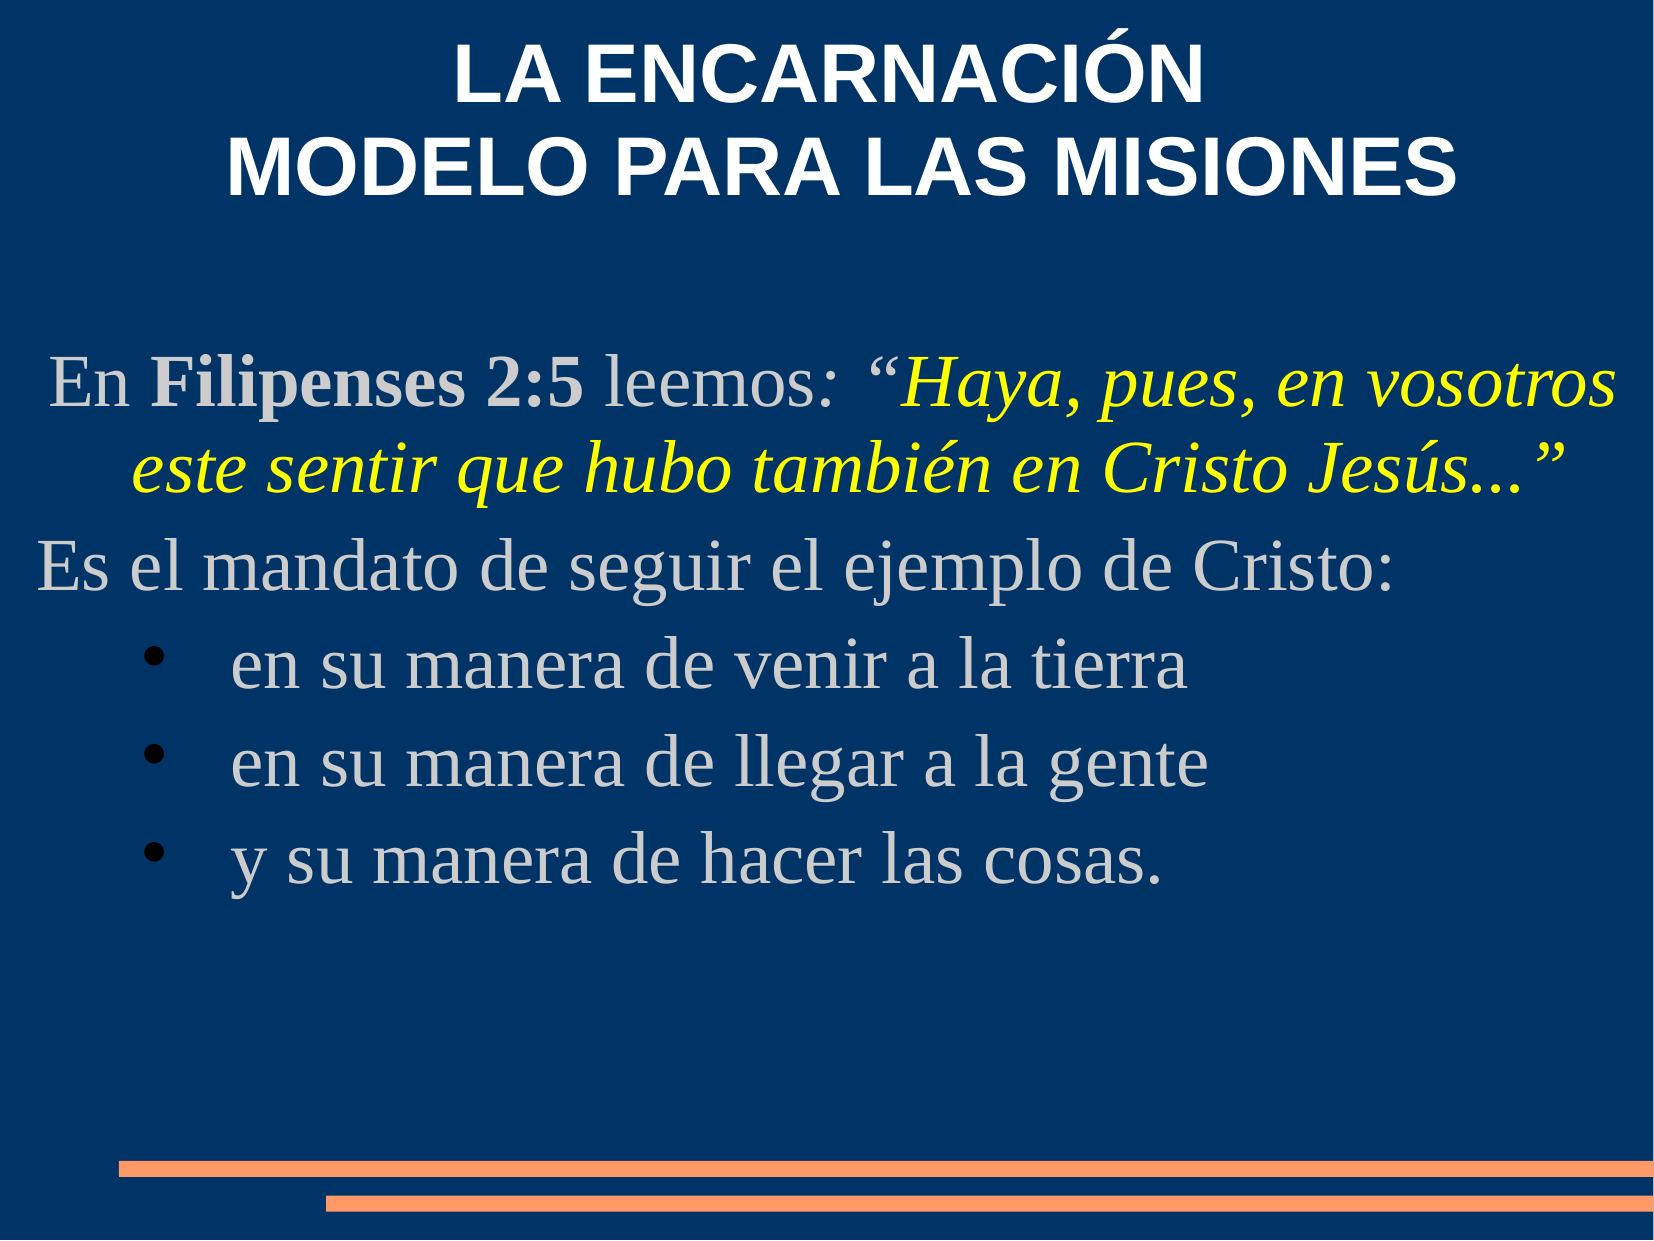

# LA ENCARNACIÓN MODELO PARA LAS MISIONES
En Filipenses 2:5 leemos: “Haya, pues, en vosotros este sentir que hubo también en Cristo Jesús...”
Es el mandato de seguir el ejemplo de Cristo:
 en su manera de venir a la tierra
 en su manera de llegar a la gente
 y su manera de hacer las cosas.